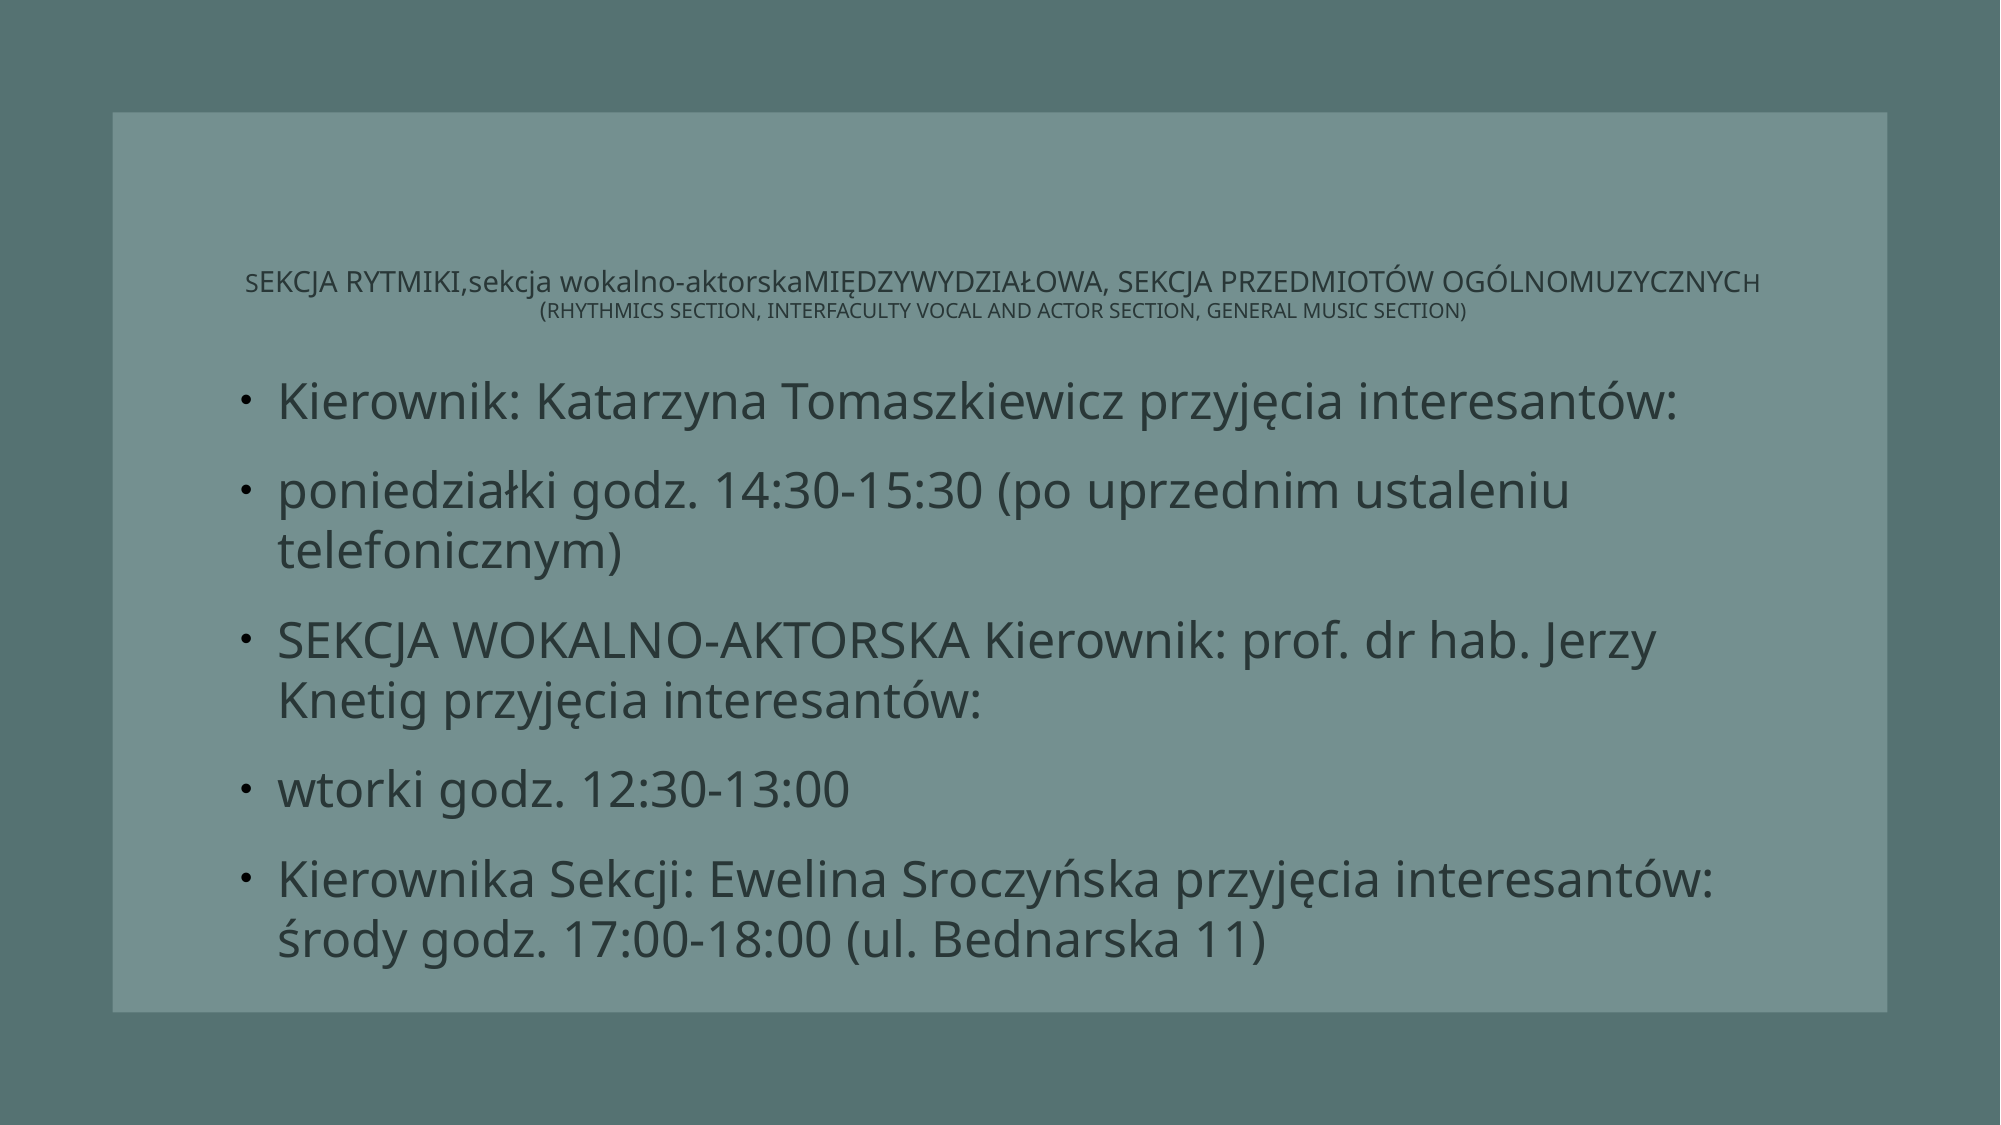

# SEKCJA RYTMIKI,sekcja wokalno-aktorskaMIĘDZYWYDZIAŁOWA, SEKCJA PRZEDMIOTÓW OGÓLNOMUZYCZNYCH (RHYTHMICS SECTION, INTERFACULTY VOCAL AND ACTOR SECTION, GENERAL MUSIC SECTION)
Kierownik: Katarzyna Tomaszkiewicz przyjęcia interesantów:
poniedziałki godz. 14:30-15:30 (po uprzednim ustaleniu telefonicznym)
SEKCJA WOKALNO-AKTORSKA Kierownik: prof. dr hab. Jerzy Knetig przyjęcia interesantów:
wtorki godz. 12:30-13:00
Kierownika Sekcji: Ewelina Sroczyńska przyjęcia interesantów: środy godz. 17:00-18:00 (ul. Bednarska 11)